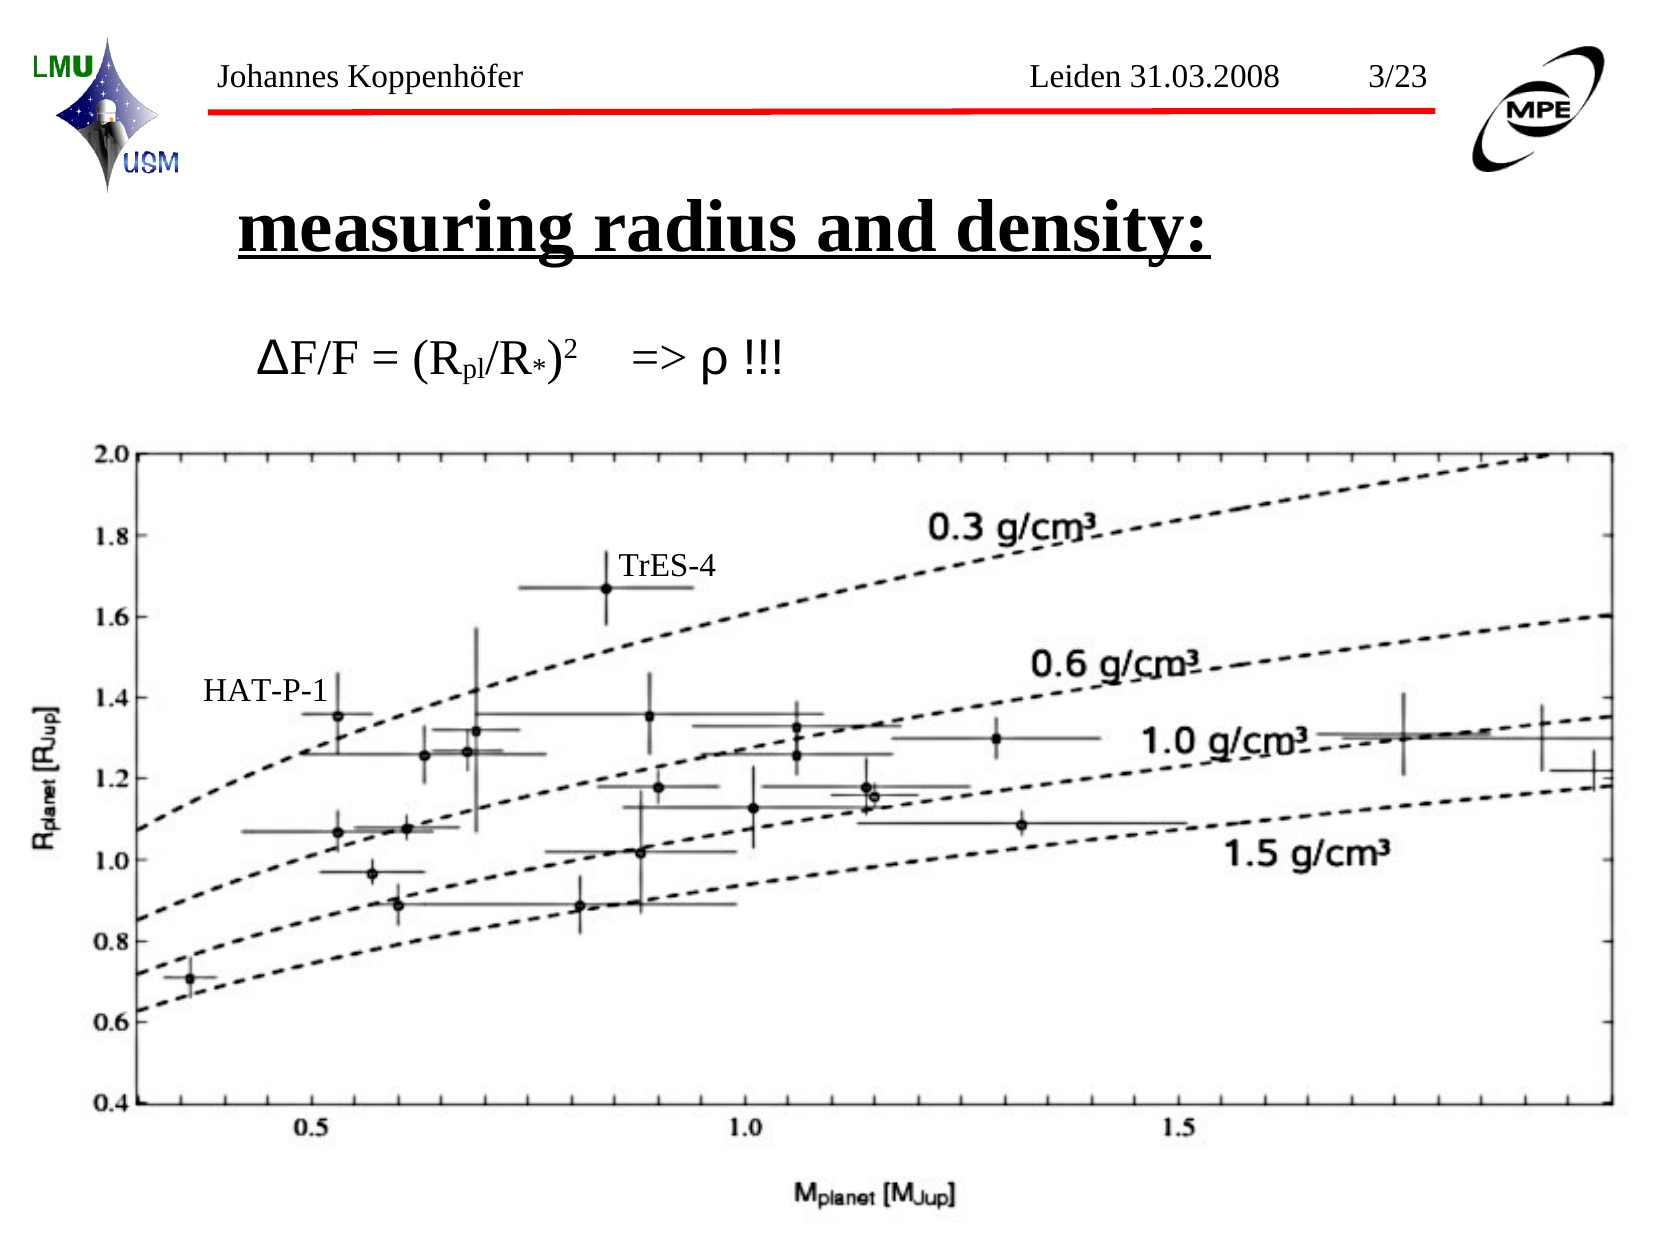

3/23
Johannes Koppenhöfer
Leiden 31.03.2008
measuring radius and density:
ΔF/F = (Rpl/R*)2	=> ρ !!!
TrES-4
HAT-P-1